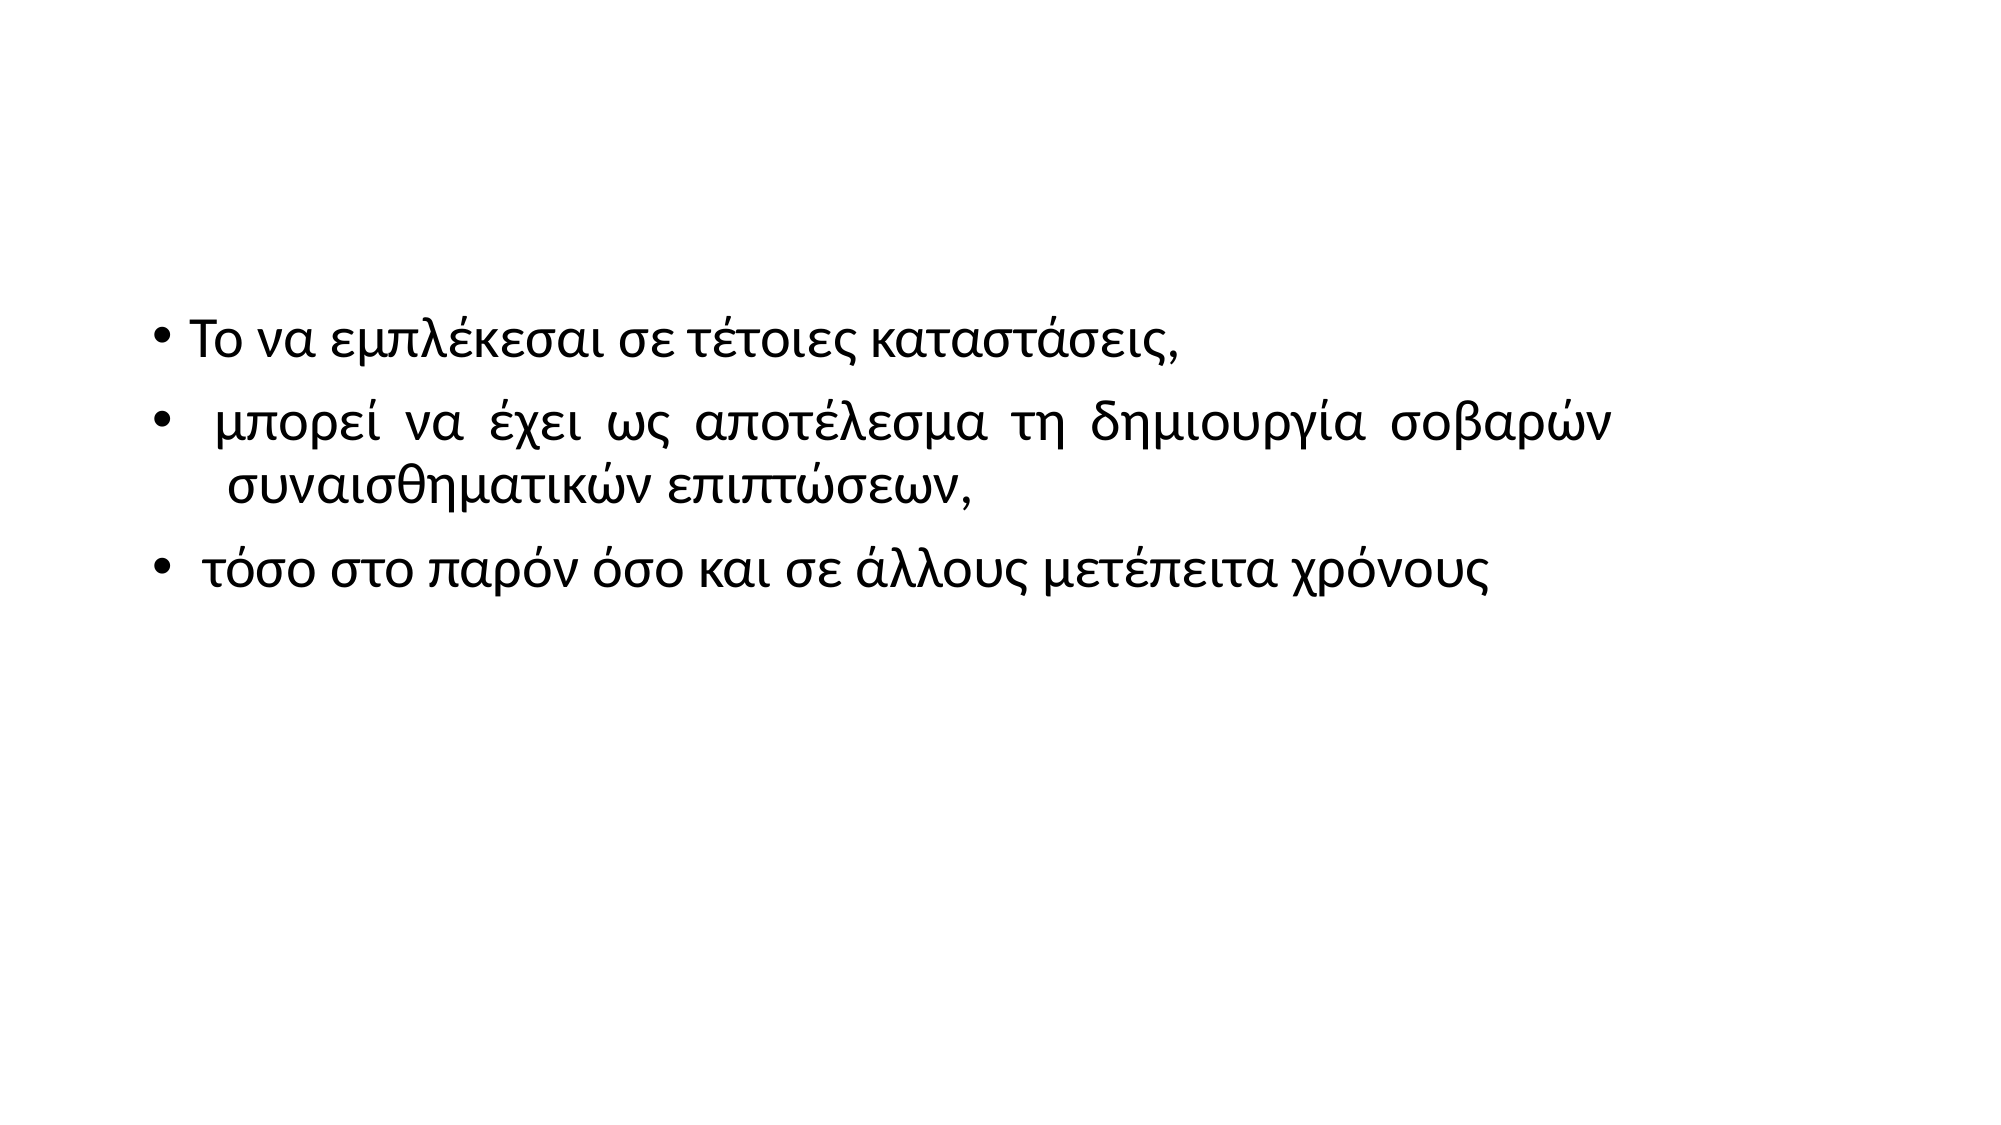

#
Το να εμπλέκεσαι σε τέτοιες καταστάσεις,
 μπορεί να έχει ως αποτέλεσμα τη δημιουργία σοβαρών συναισθηματικών επιπτώσεων,
 τόσο στο παρόν όσο και σε άλλους μετέπειτα χρόνους